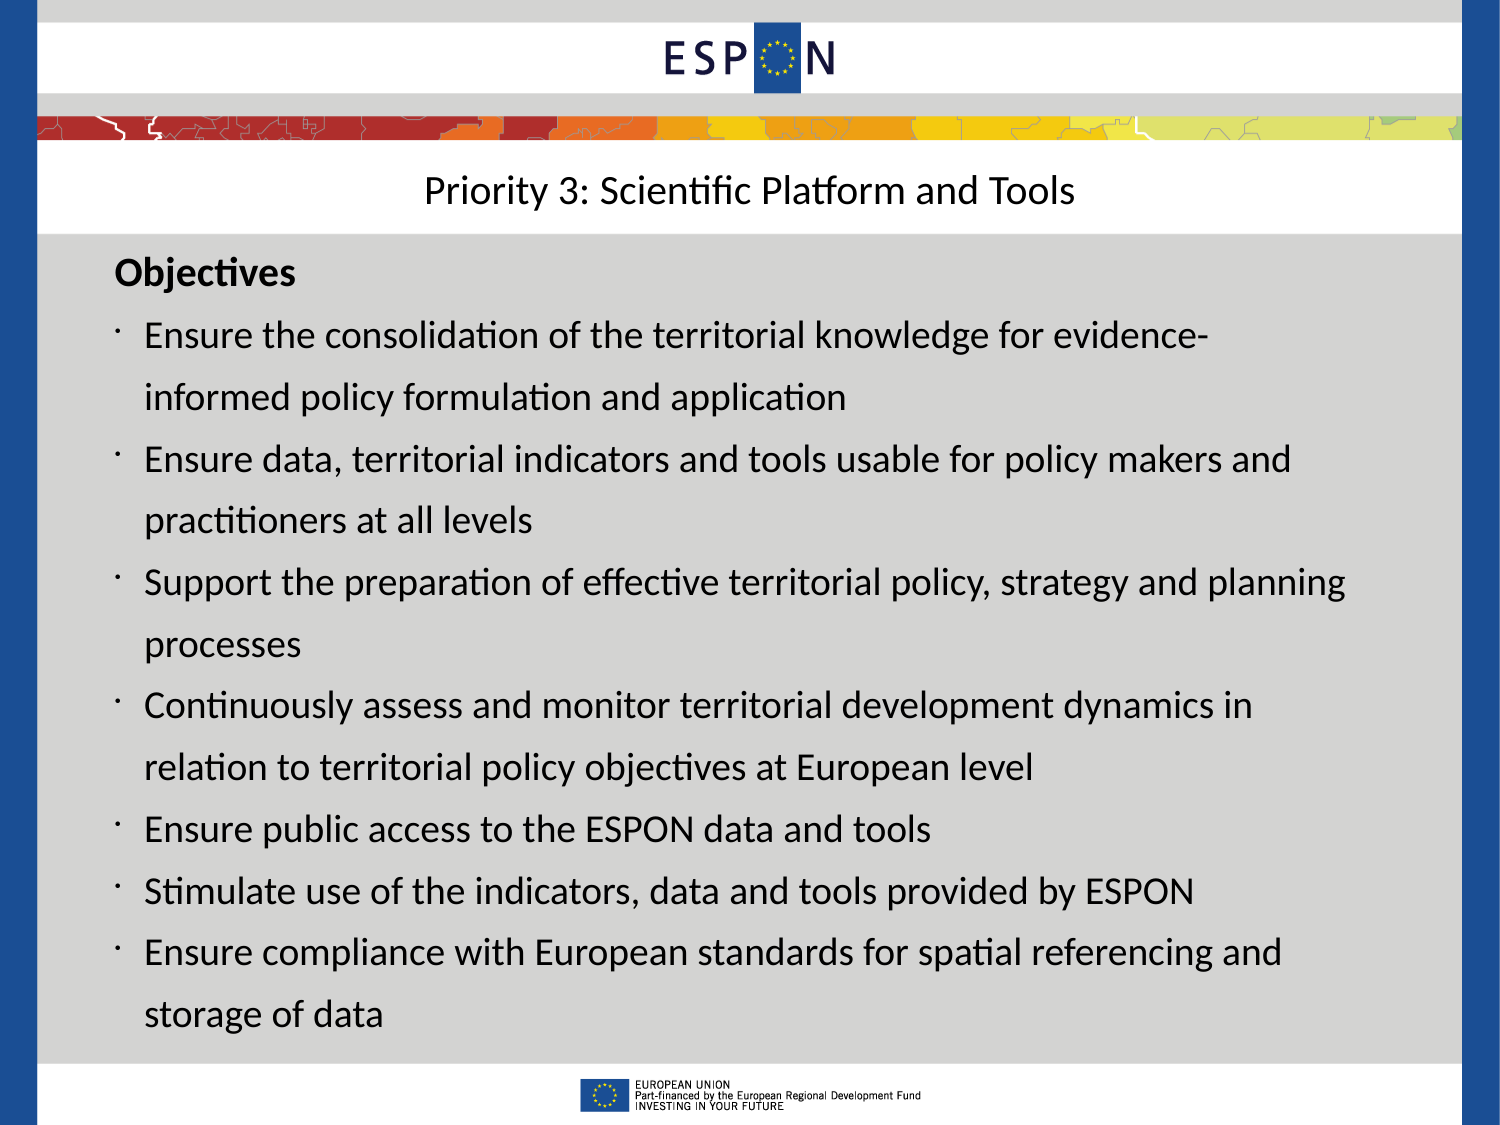

Priority 3: Scientific Platform and Tools
Objectives
Ensure the consolidation of the territorial knowledge for evidence-informed policy formulation and application
Ensure data, territorial indicators and tools usable for policy makers and practitioners at all levels
Support the preparation of effective territorial policy, strategy and planning processes
Continuously assess and monitor territorial development dynamics in relation to territorial policy objectives at European level
Ensure public access to the ESPON data and tools
Stimulate use of the indicators, data and tools provided by ESPON
Ensure compliance with European standards for spatial referencing and storage of data